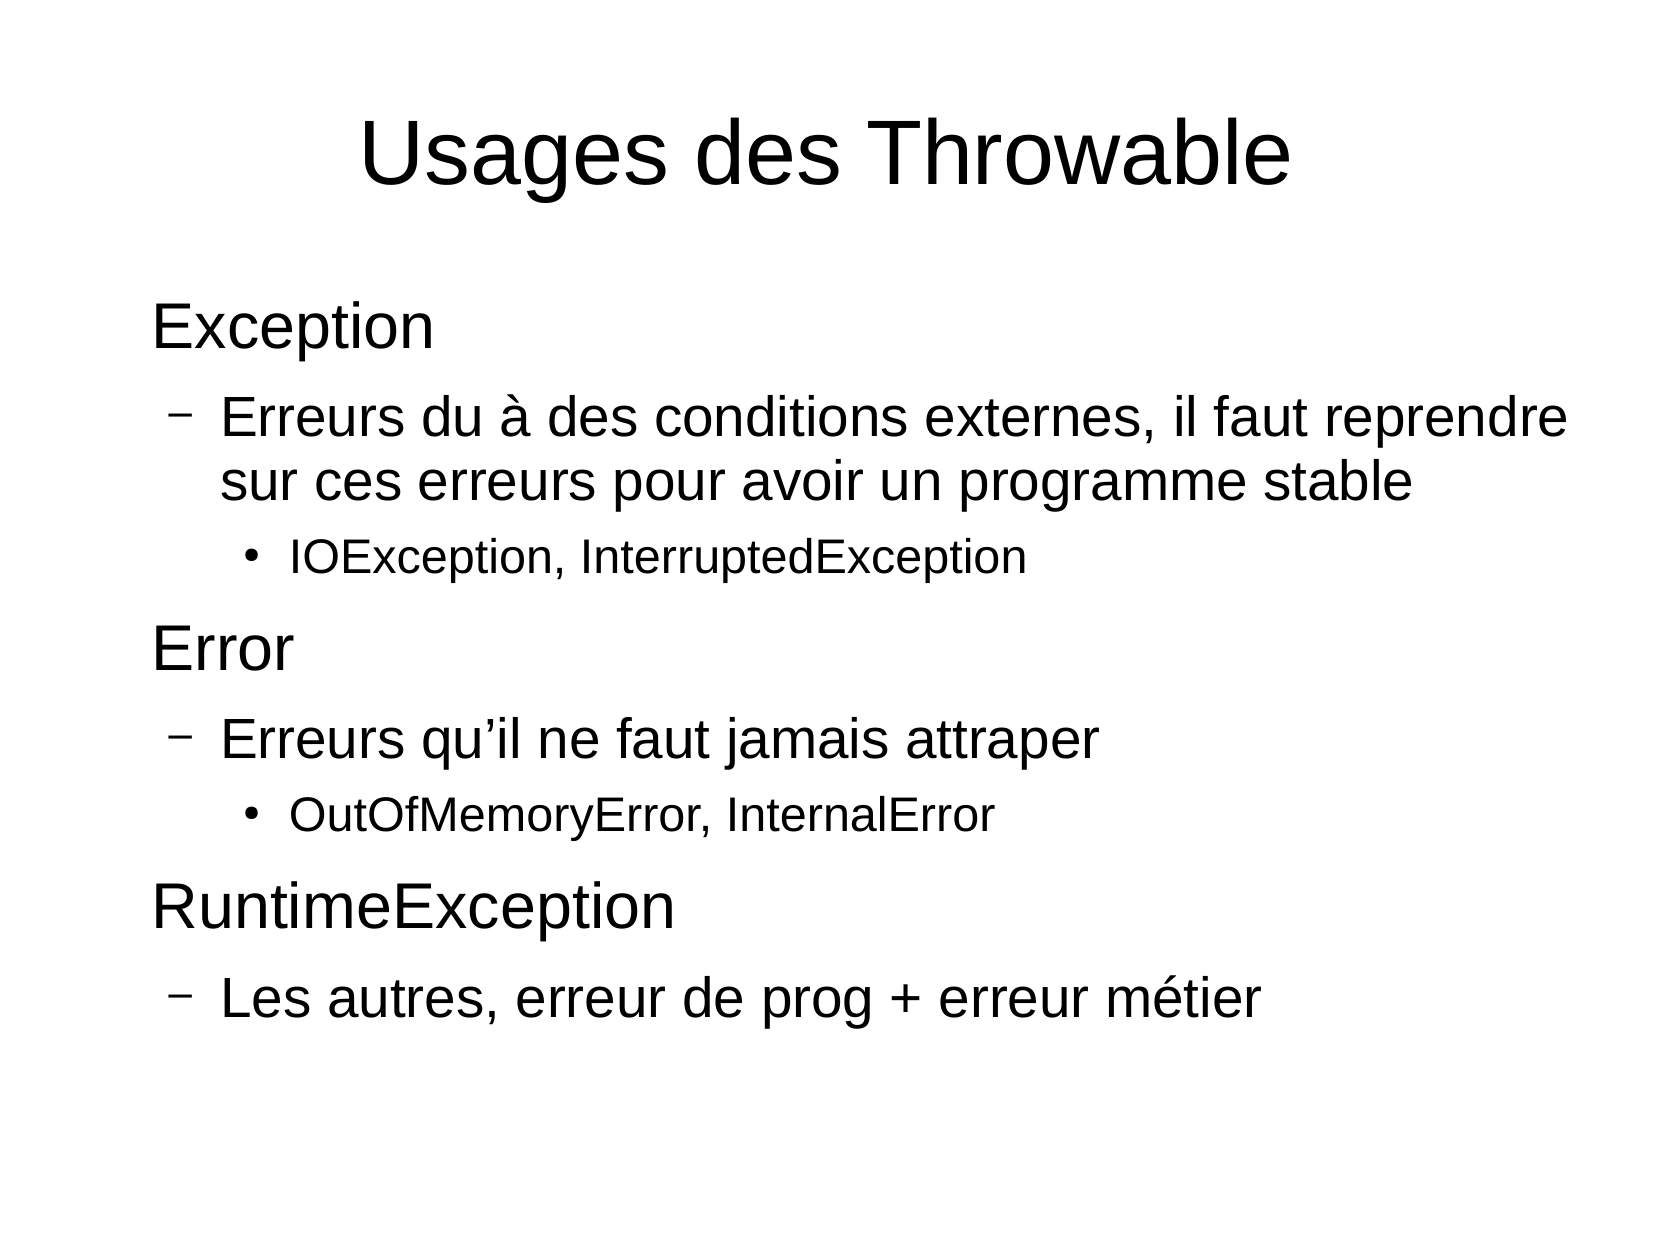

# Usages des Throwable
Exception
Erreurs du à des conditions externes, il faut reprendre sur ces erreurs pour avoir un programme stable
IOException, InterruptedException
Error
Erreurs qu’il ne faut jamais attraper
OutOfMemoryError, InternalError
RuntimeException
Les autres, erreur de prog + erreur métier